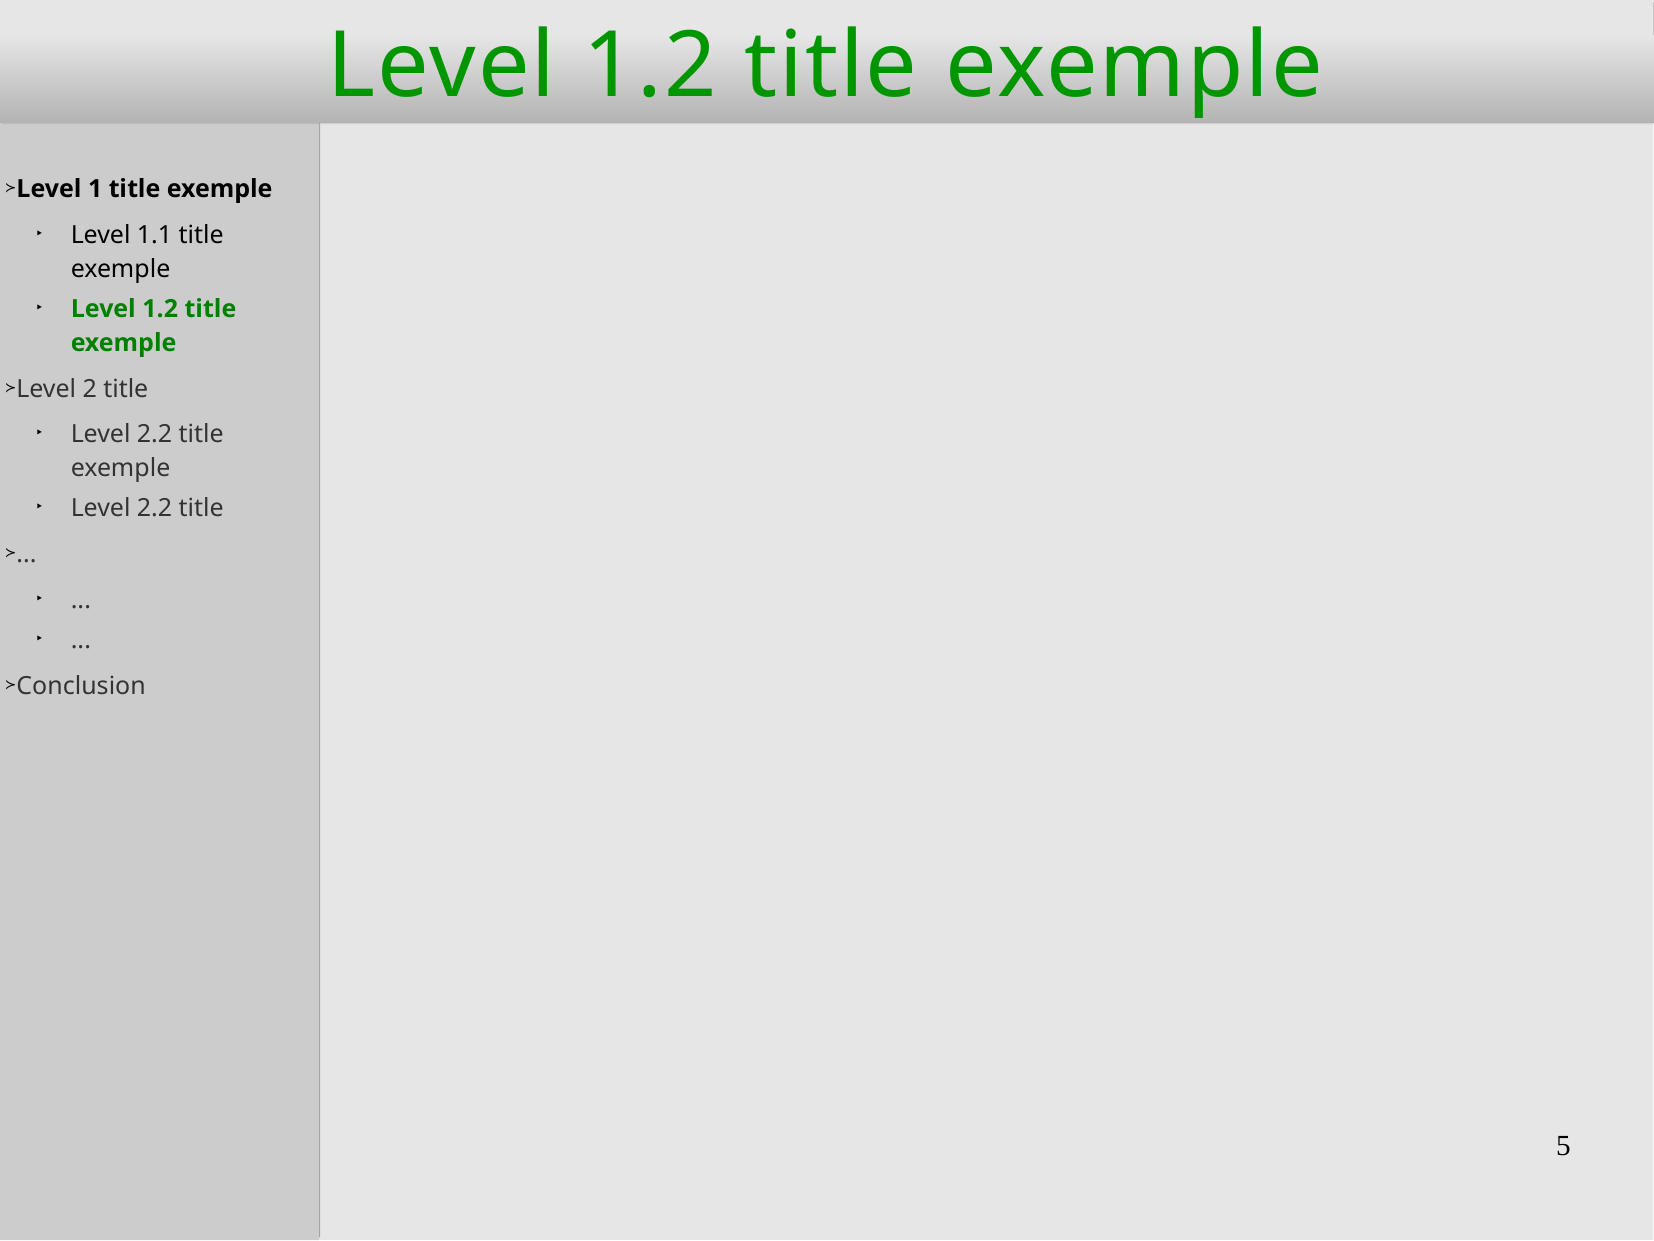

Level 1.2 title exemple
# Level 1 title exemple
Level 1.1 title exemple
Level 1.2 title exemple
Level 2 title
Level 2.2 title exemple
Level 2.2 title
...
...
...
Conclusion
5